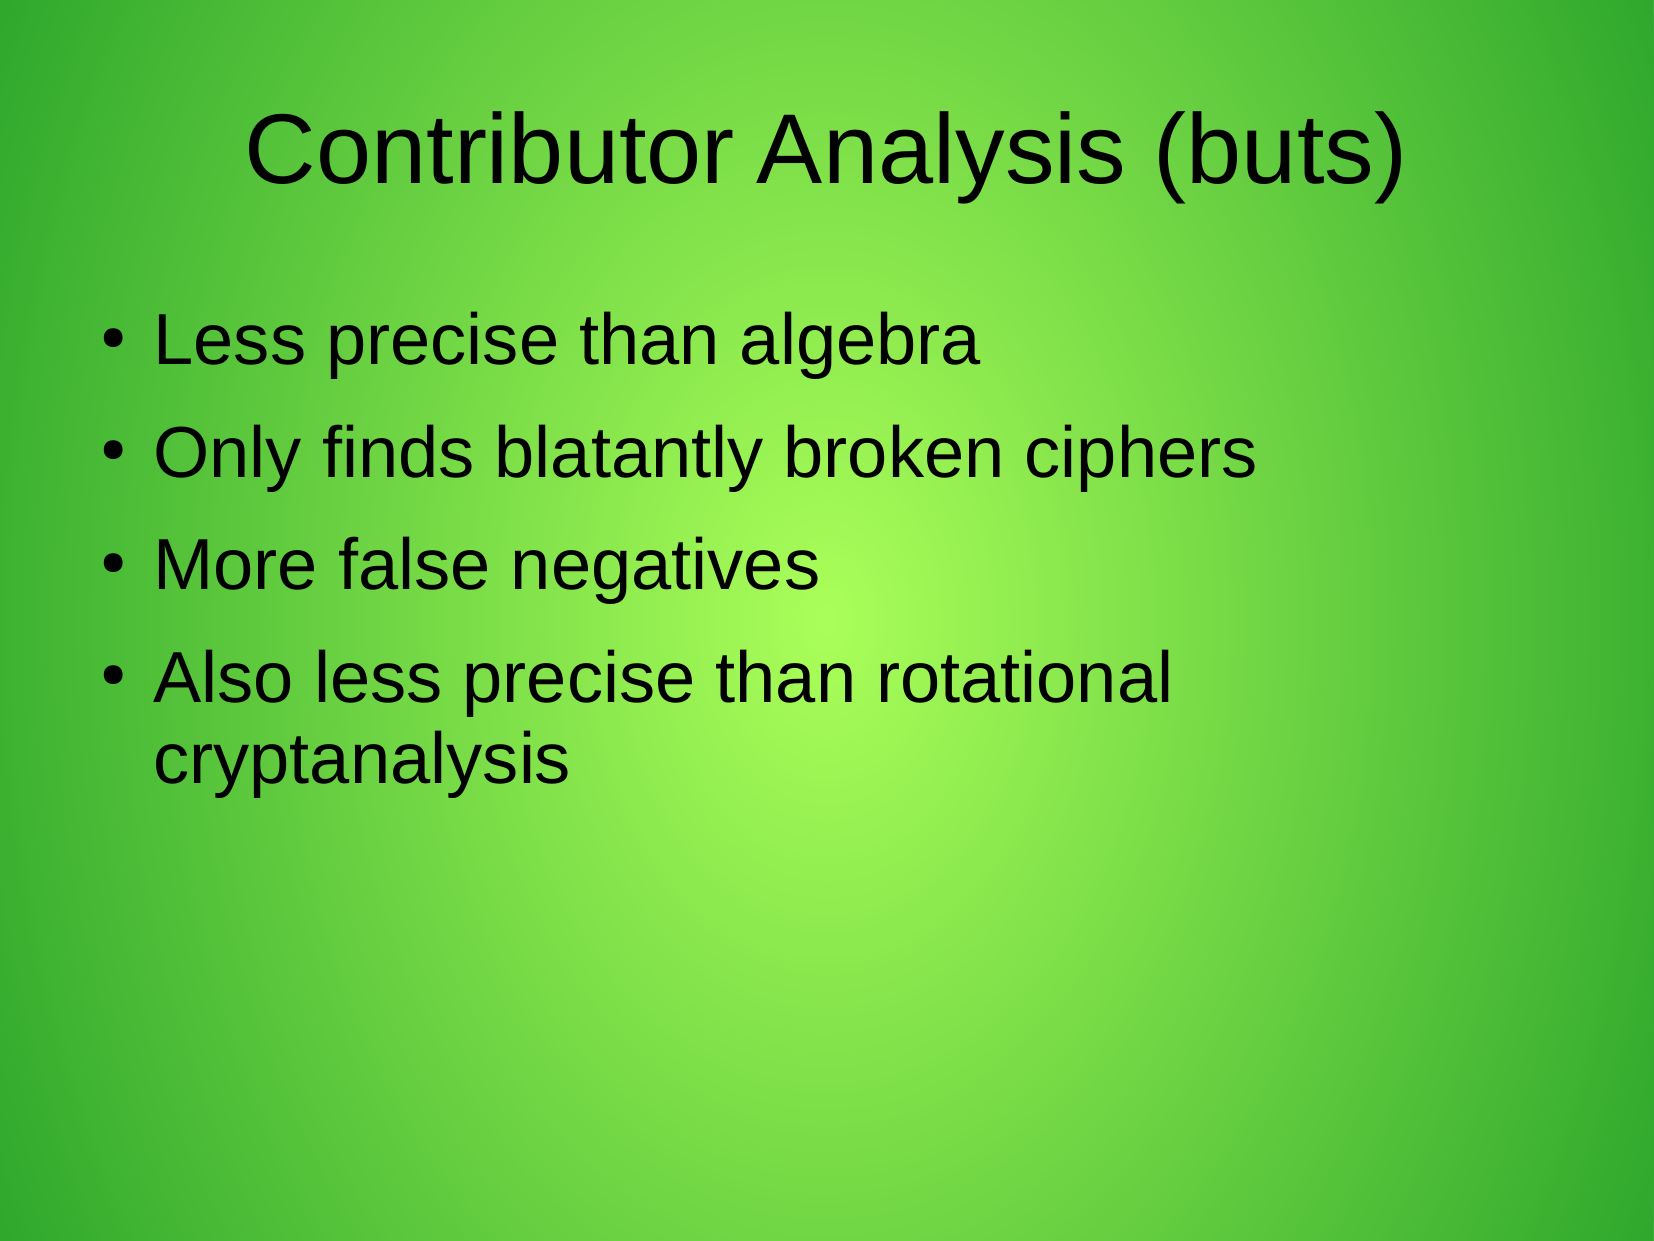

# Contributor Analysis (buts)
Less precise than algebra
Only finds blatantly broken ciphers
More false negatives
Also less precise than rotational cryptanalysis